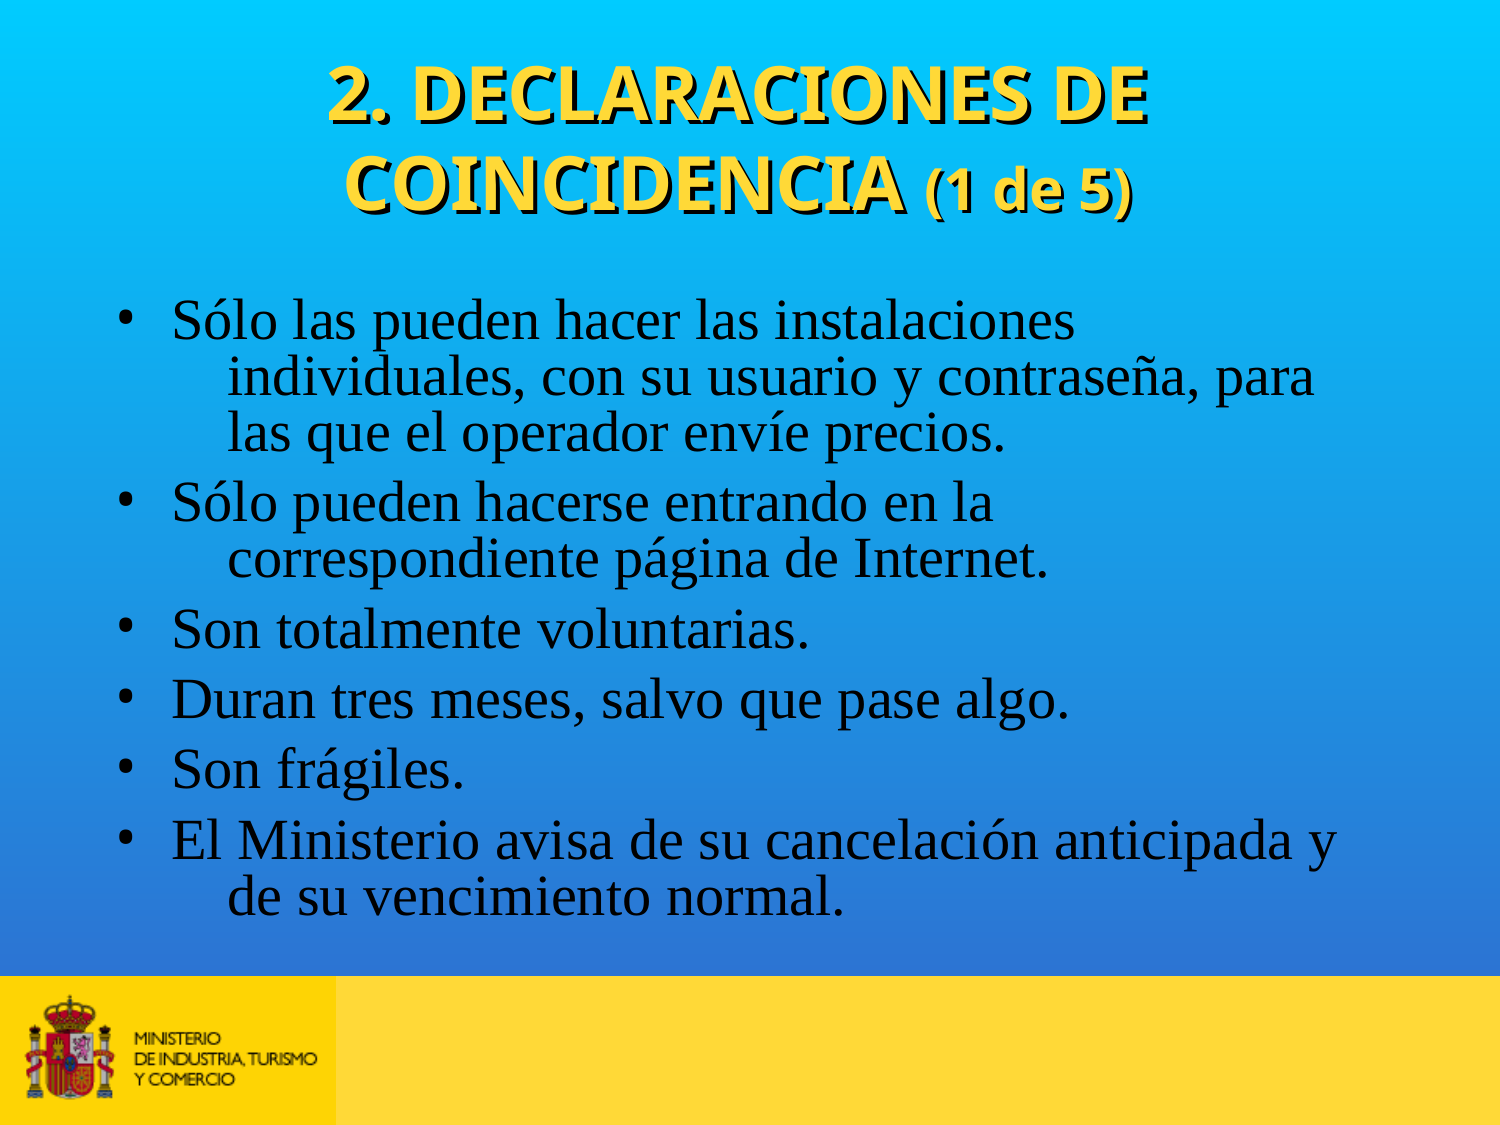

# 2. DECLARACIONES DE COINCIDENCIA (1 de 5)
Sólo las pueden hacer las instalaciones individuales, con su usuario y contraseña, para las que el operador envíe precios.
Sólo pueden hacerse entrando en la correspondiente página de Internet.
Son totalmente voluntarias.
Duran tres meses, salvo que pase algo.
Son frágiles.
El Ministerio avisa de su cancelación anticipada y de su vencimiento normal.